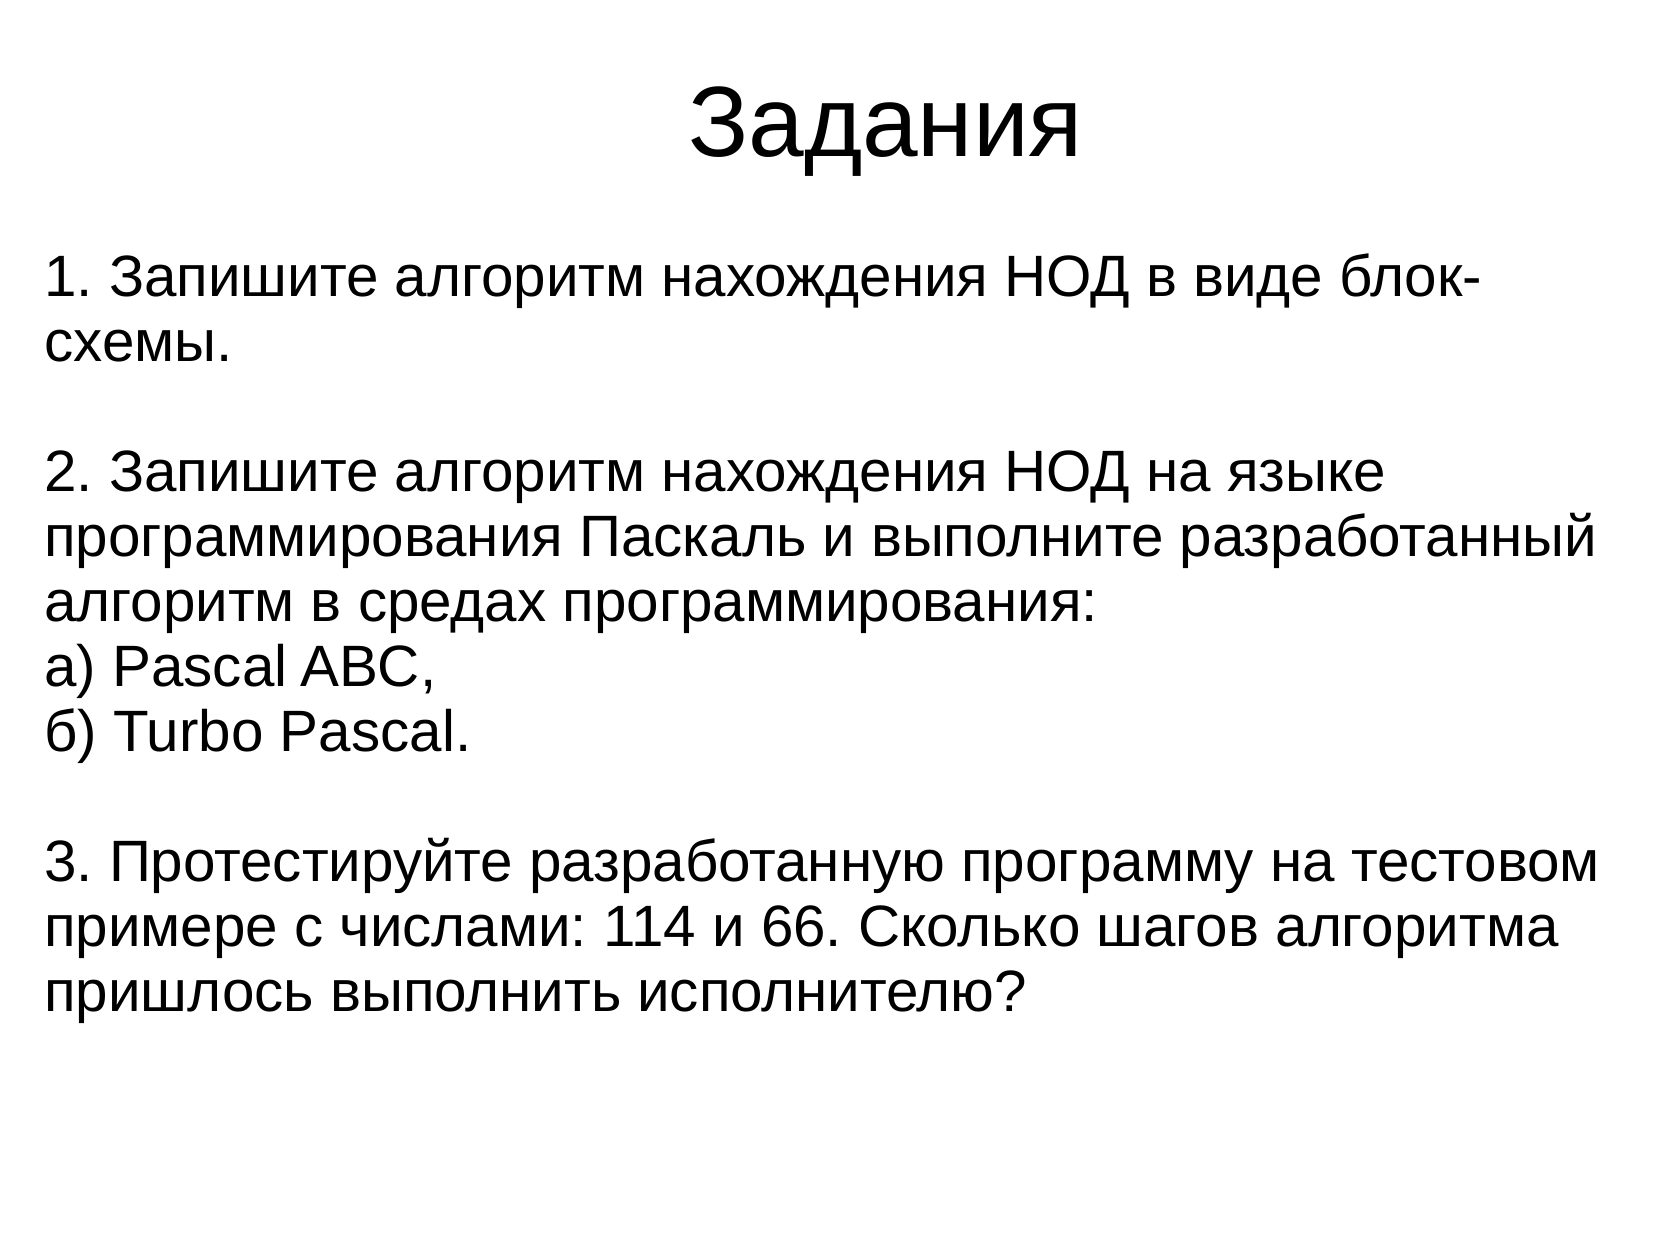

Задания
1. Запишите алгоритм нахождения НОД в виде блок-схемы.
2. Запишите алгоритм нахождения НОД на языке программирования Паскаль и выполните разработанный алгоритм в средах программирования:
а) Pascal ABC,
б) Turbo Pascal.
3. Протестируйте разработанную программу на тестовом примере с числами: 114 и 66. Сколько шагов алгоритма пришлось выполнить исполнителю?